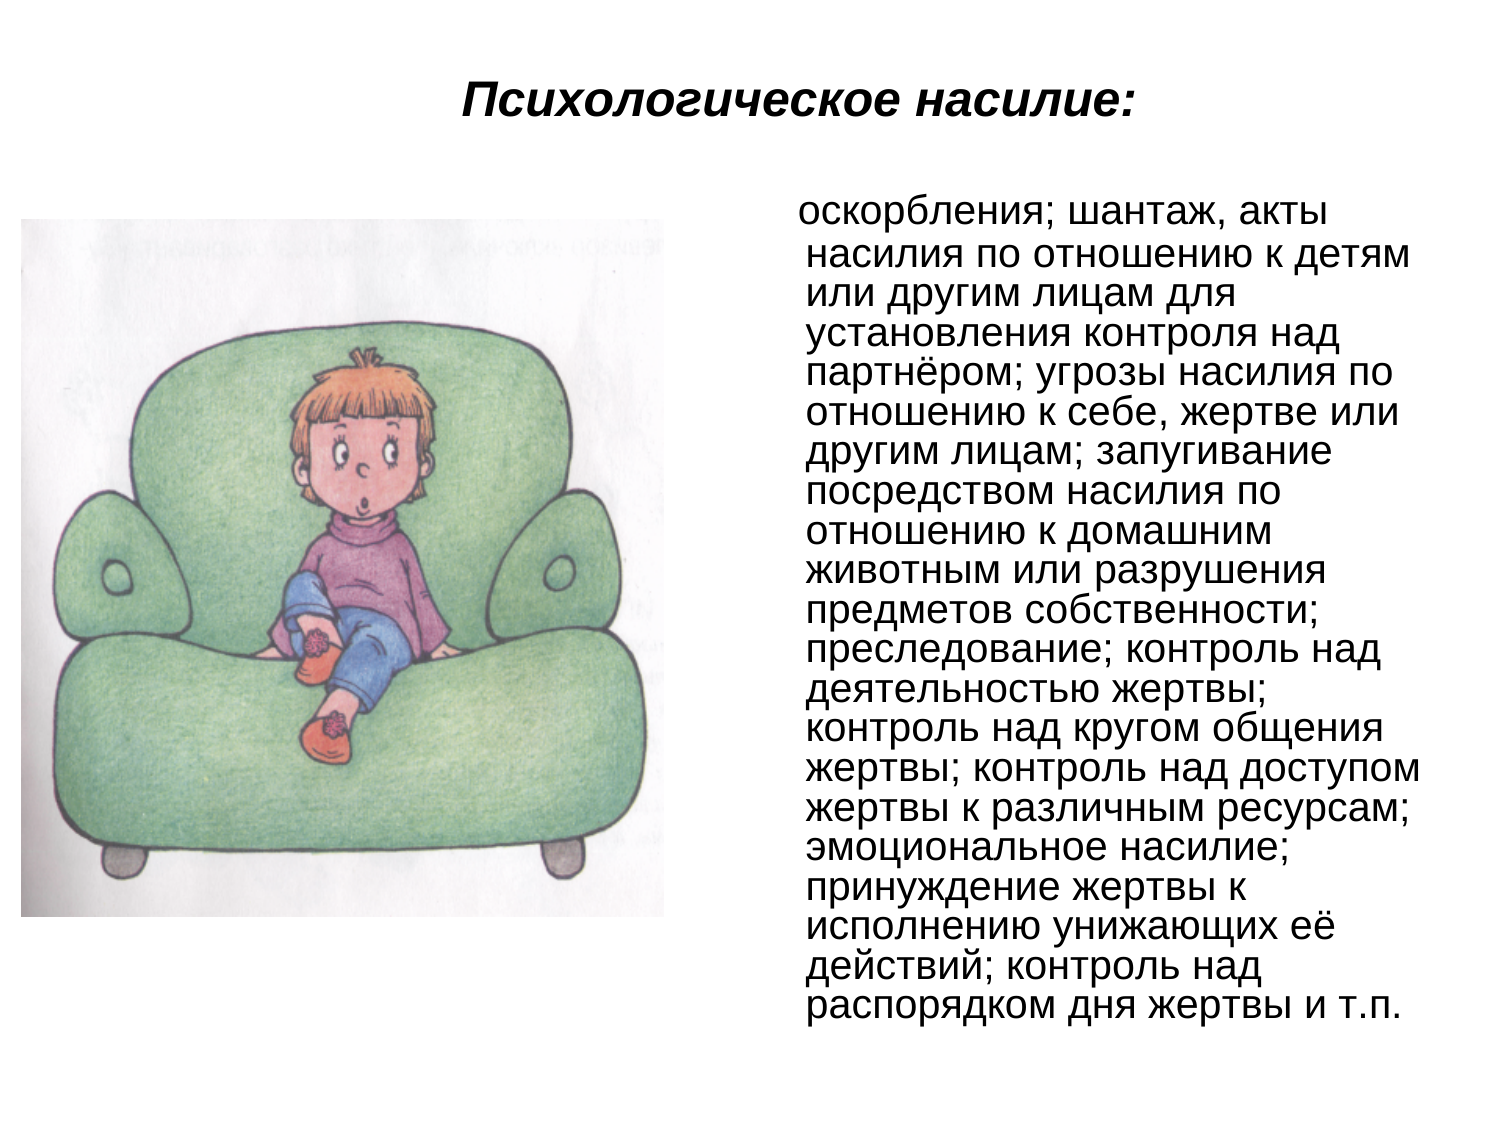

# Психологическое насилие:
 оскорбления; шантаж, акты насилия по отношению к детям или другим лицам для установления контроля над партнёром; угрозы насилия по отношению к себе, жертве или другим лицам; запугивание посредством насилия по отношению к домашним животным или разрушения предметов собственности; преследование; контроль над деятельностью жертвы; контроль над кругом общения жертвы; контроль над доступом жертвы к различным ресурсам; эмоциональное насилие; принуждение жертвы к исполнению унижающих её действий; контроль над распорядком дня жертвы и т.п.